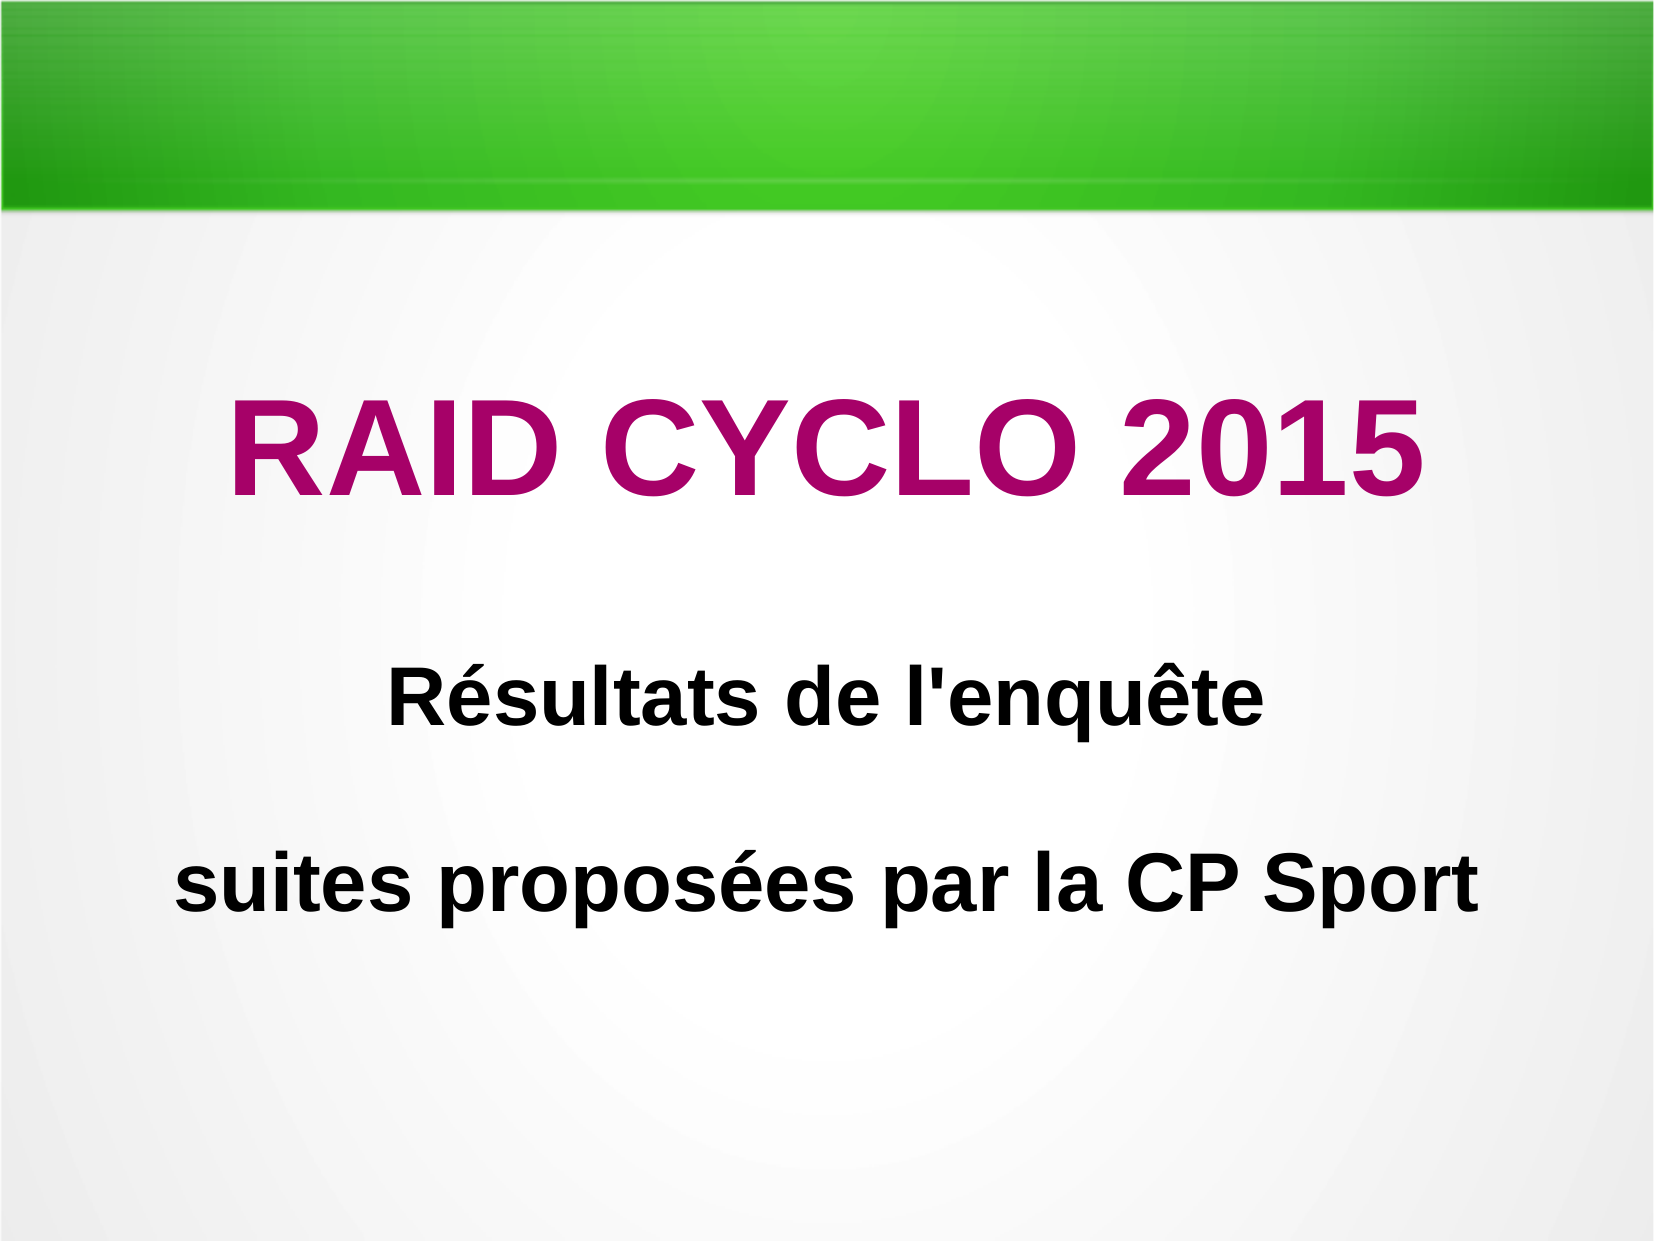

#
RAID CYCLO 2015
Résultats de l'enquête
suites proposées par la CP Sport